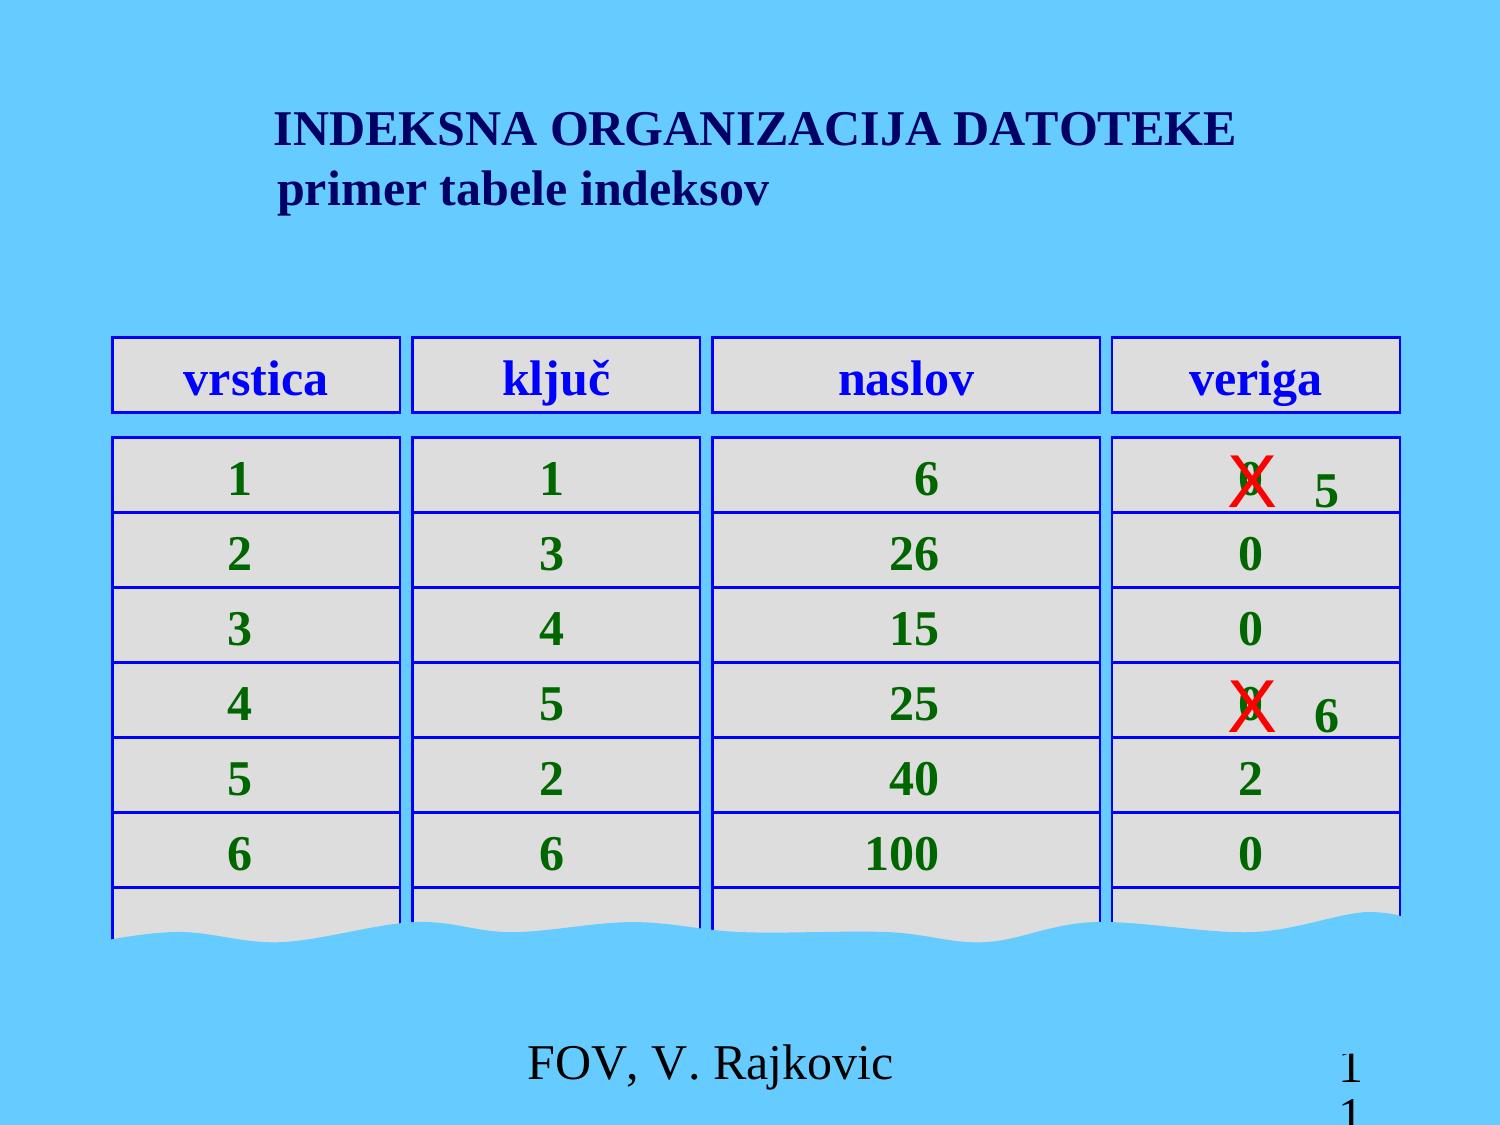

INDEKSNA ORGANIZACIJA DATOTEKE
	primer tabele indeksov
vrstica
ključ
naslov
veriga
X 5
 1 1 6 0
 2 3 26 0
 3 4 15 0
X 6
 4 5 25 0
 5 2 40 2
 6 6 100 0
FOV, V. Rajkovic
11